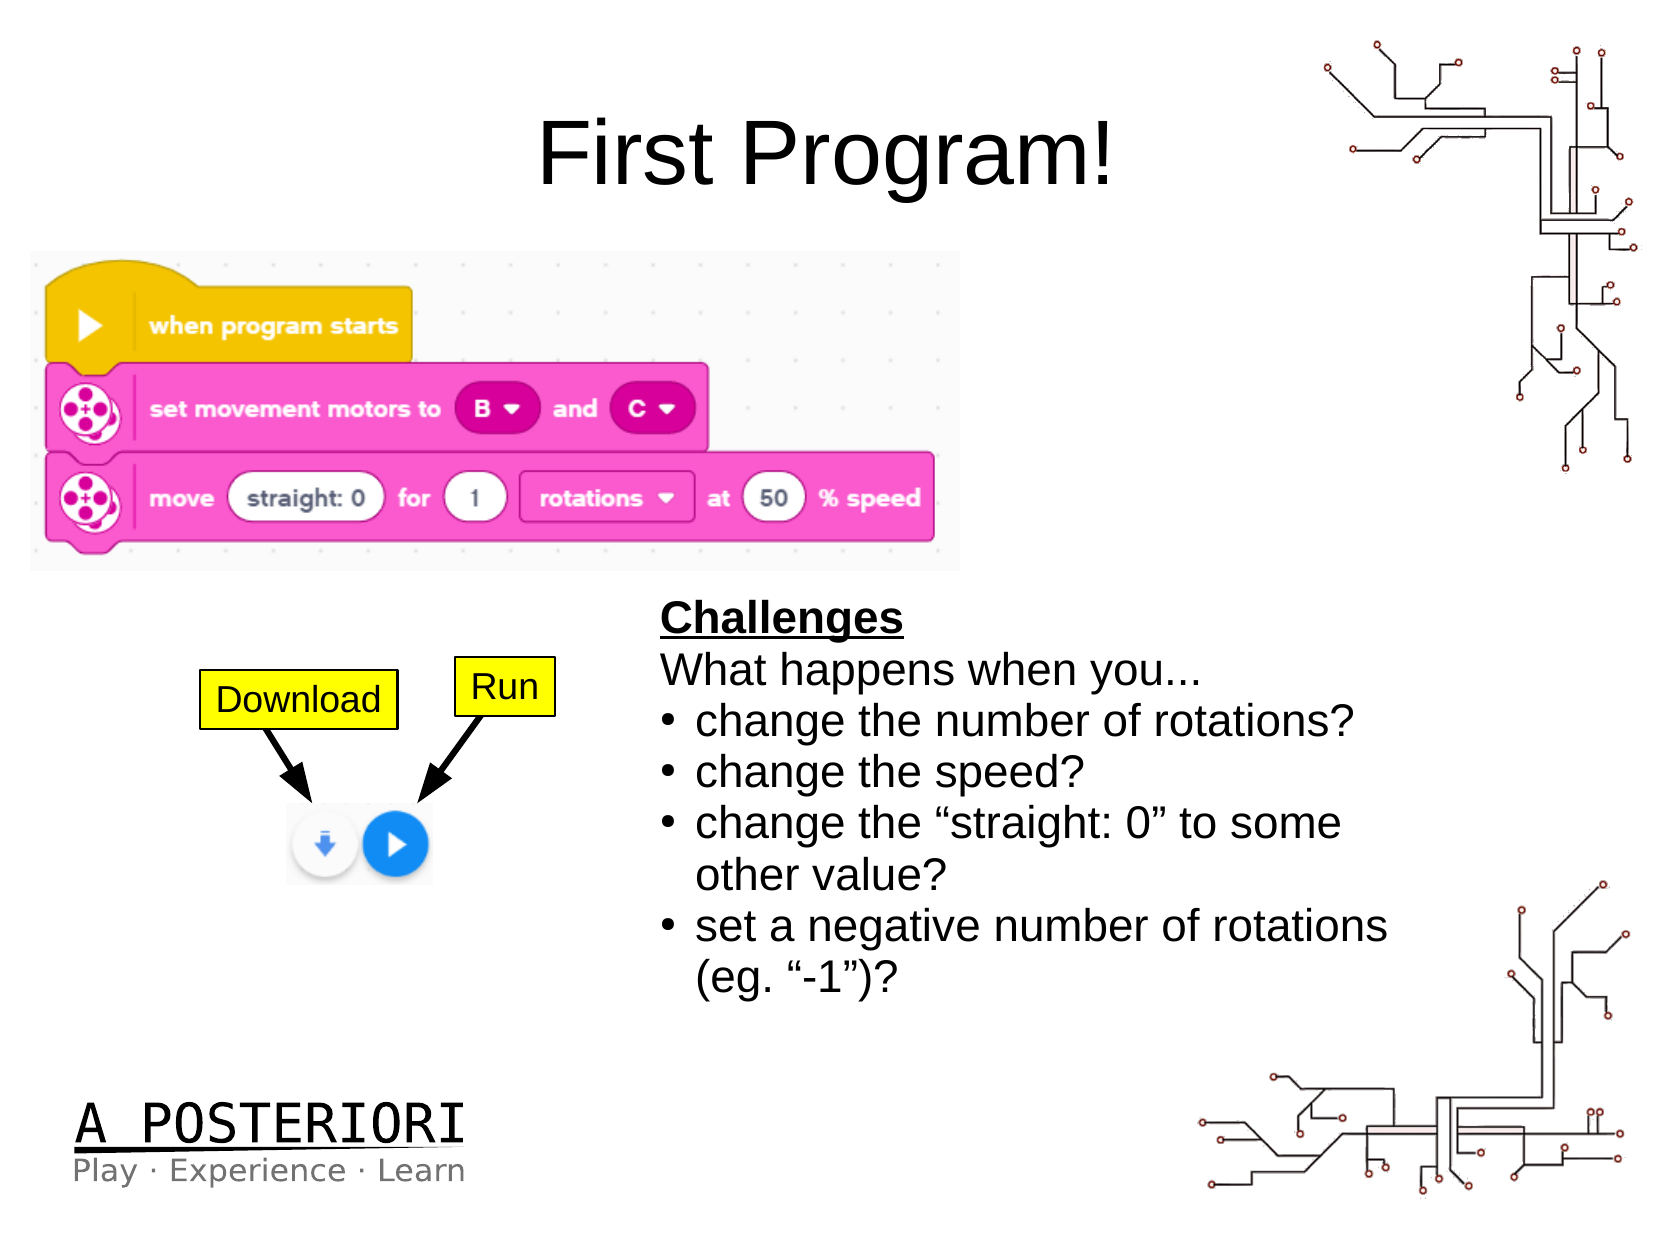

# First Program!
Challenges
What happens when you...
change the number of rotations?
change the speed?
change the “straight: 0” to some other value?
set a negative number of rotations (eg. “-1”)?
Run
Download